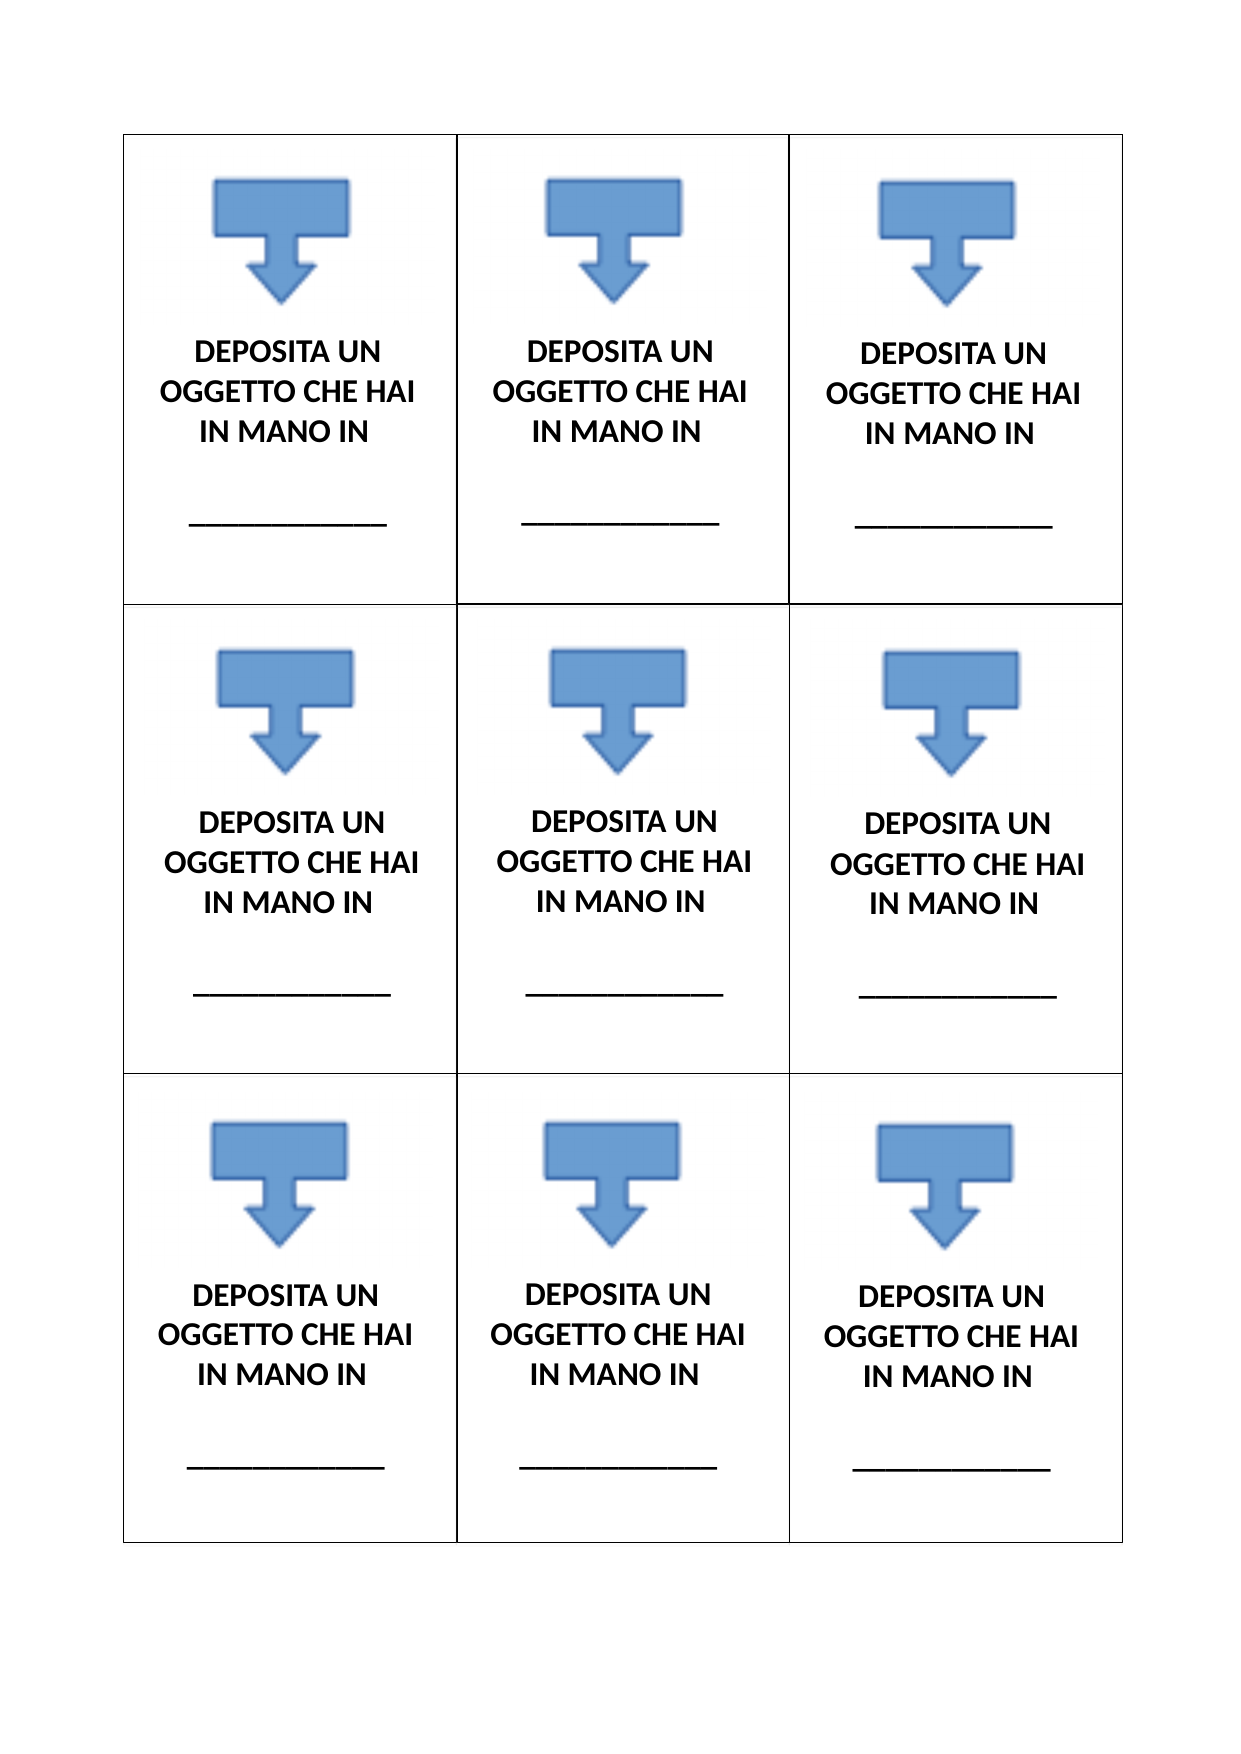

DEPOSITA UN OGGETTO CHE HAI IN MANO IN
____________
DEPOSITA UN OGGETTO CHE HAI IN MANO IN
____________
DEPOSITA UN OGGETTO CHE HAI IN MANO IN
____________
DEPOSITA UN OGGETTO CHE HAI IN MANO IN
____________
DEPOSITA UN OGGETTO CHE HAI IN MANO IN
____________
DEPOSITA UN OGGETTO CHE HAI IN MANO IN
____________
DEPOSITA UN OGGETTO CHE HAI IN MANO IN
____________
DEPOSITA UN OGGETTO CHE HAI IN MANO IN
____________
DEPOSITA UN OGGETTO CHE HAI IN MANO IN
____________